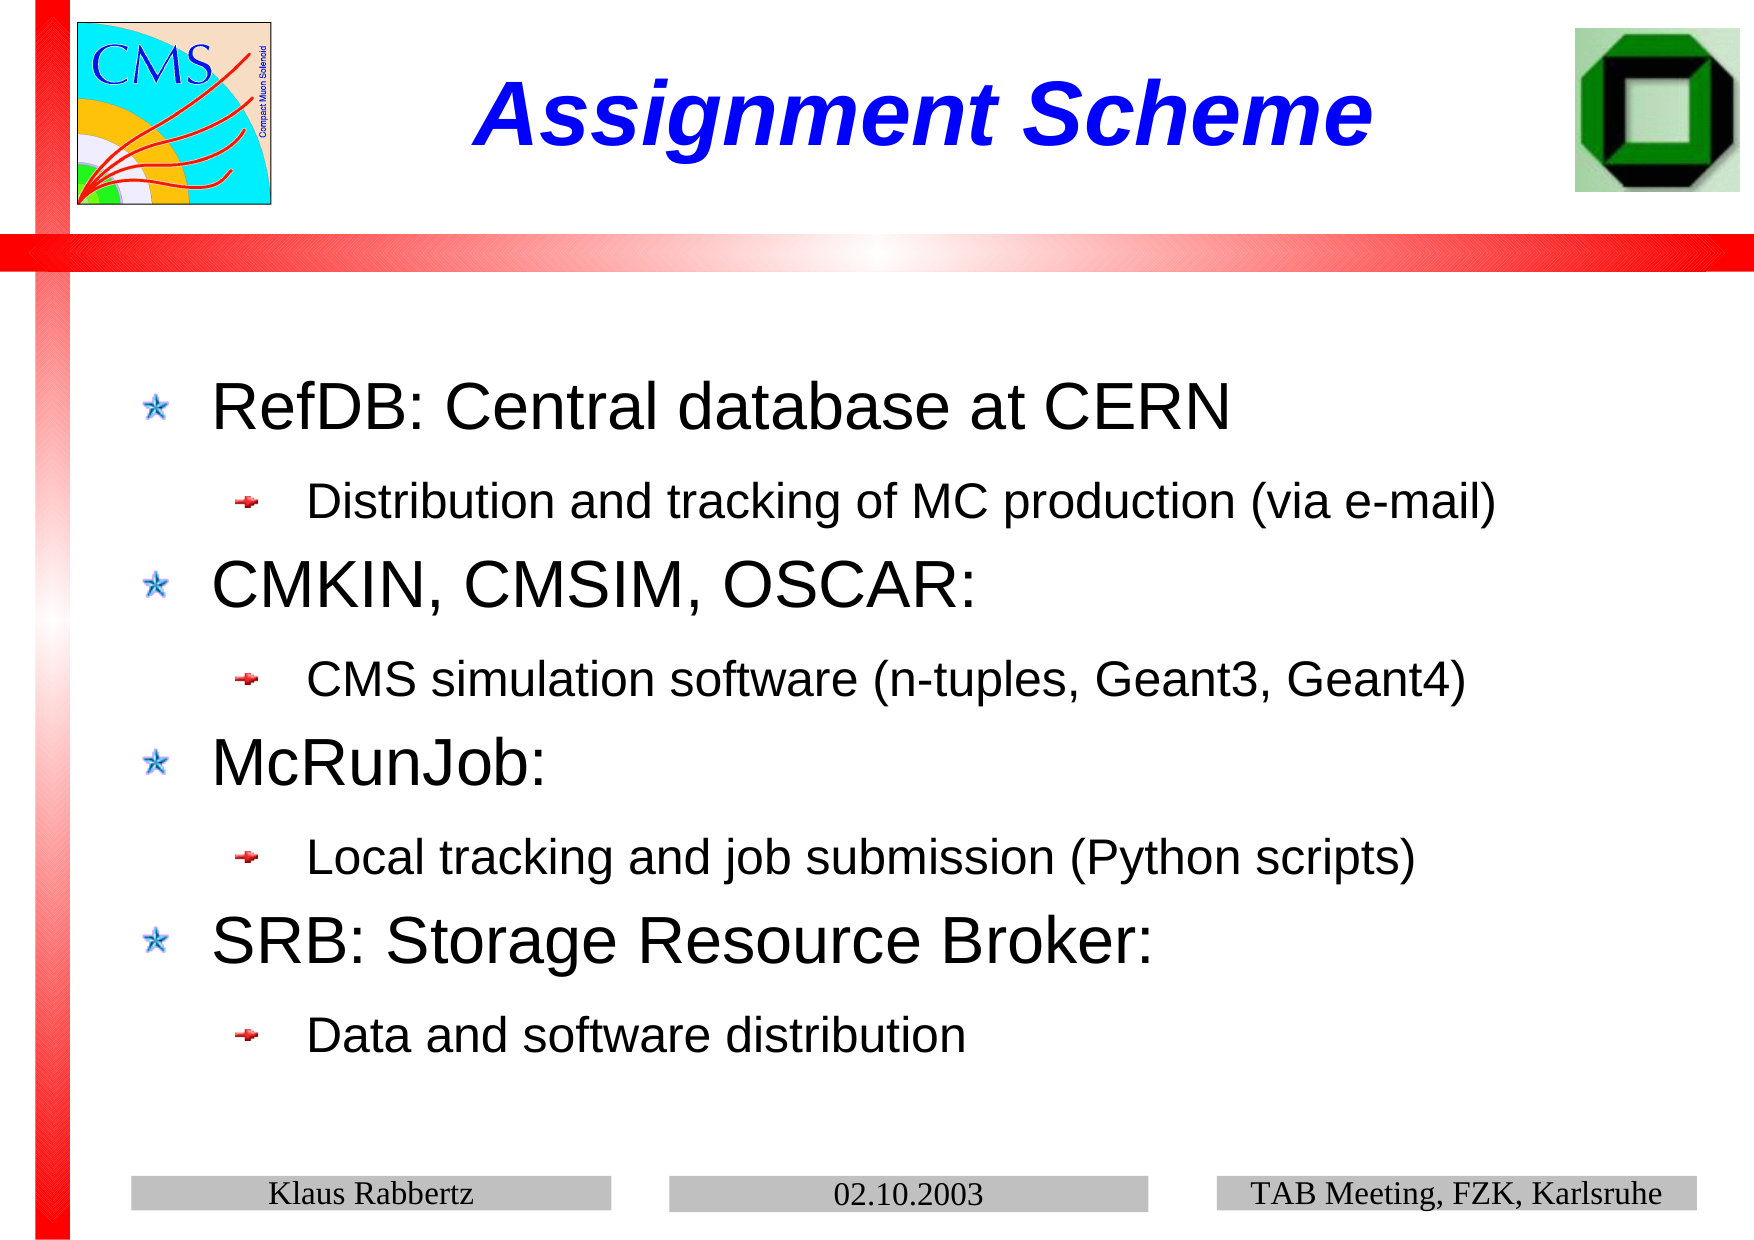

# Assignment Scheme
RefDB: Central database at CERN
Distribution and tracking of MC production (via e-mail)
CMKIN, CMSIM, OSCAR:
CMS simulation software (n-tuples, Geant3, Geant4)
McRunJob:
Local tracking and job submission (Python scripts)
SRB: Storage Resource Broker:
Data and software distribution